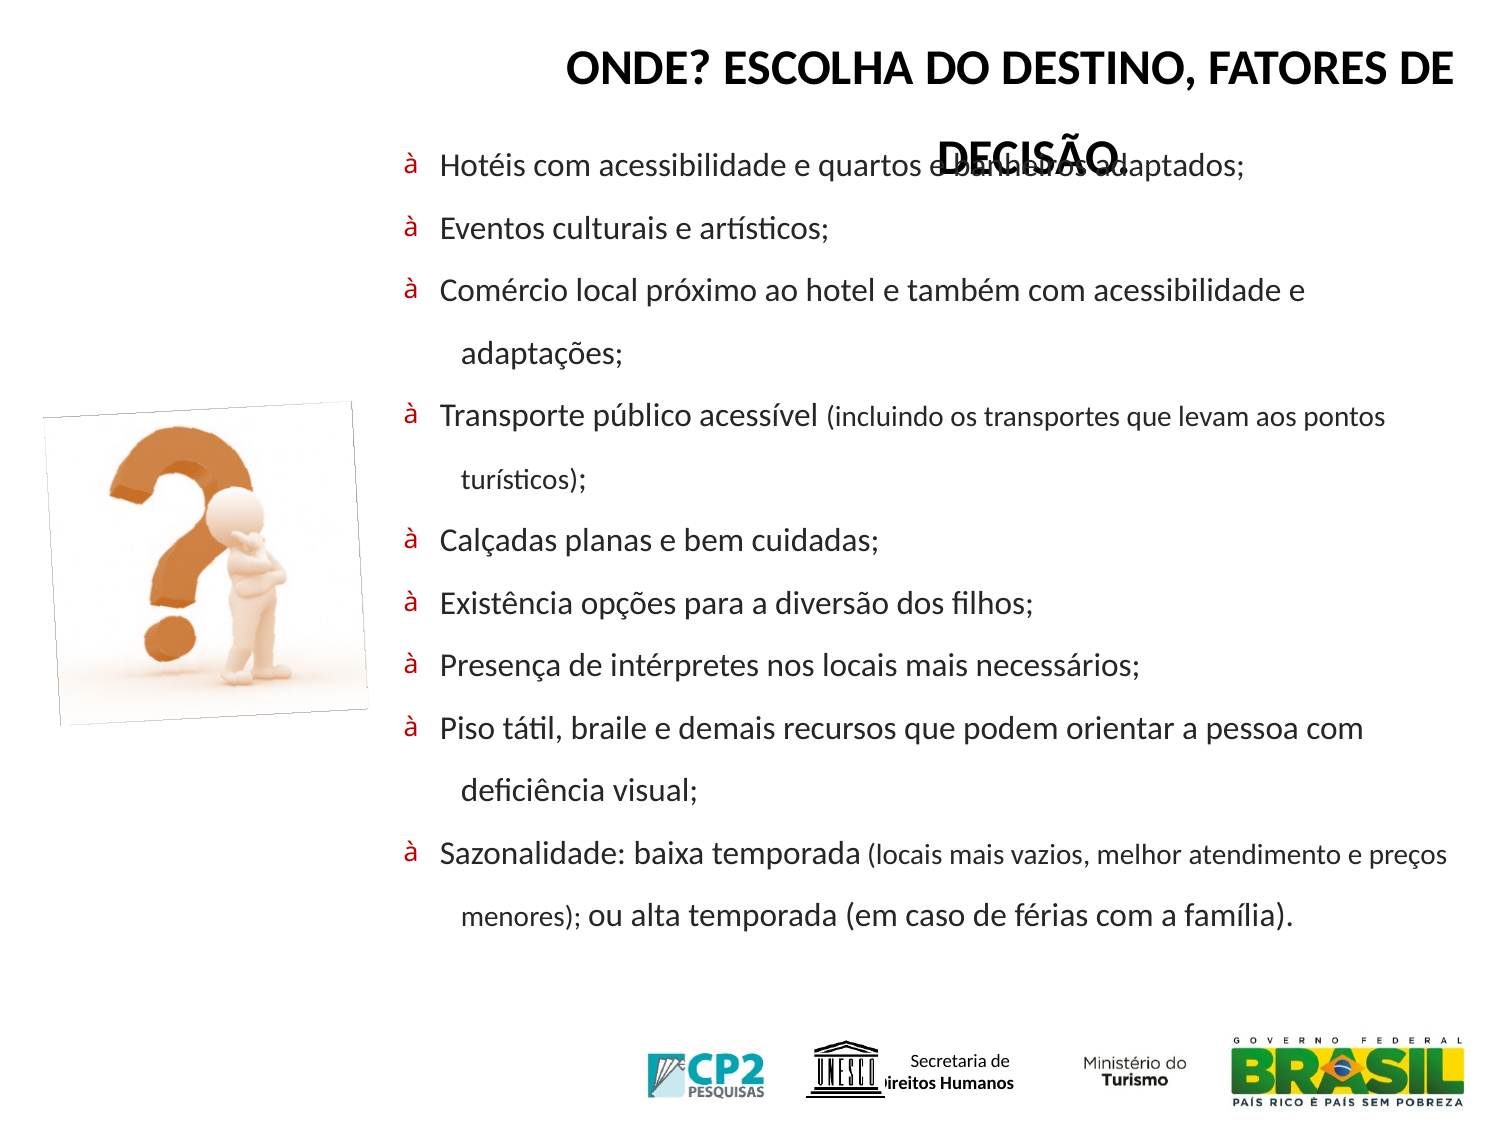

ONDE? Escolha do destino, fatores de decisão.
 Hotéis com acessibilidade e quartos e banheiros adaptados;
 Eventos culturais e artísticos;
 Comércio local próximo ao hotel e também com acessibilidade e adaptações;
 Transporte público acessível (incluindo os transportes que levam aos pontos turísticos);
 Calçadas planas e bem cuidadas;
 Existência opções para a diversão dos filhos;
 Presença de intérpretes nos locais mais necessários;
 Piso tátil, braile e demais recursos que podem orientar a pessoa com deficiência visual;
 Sazonalidade: baixa temporada (locais mais vazios, melhor atendimento e preços menores); ou alta temporada (em caso de férias com a família).